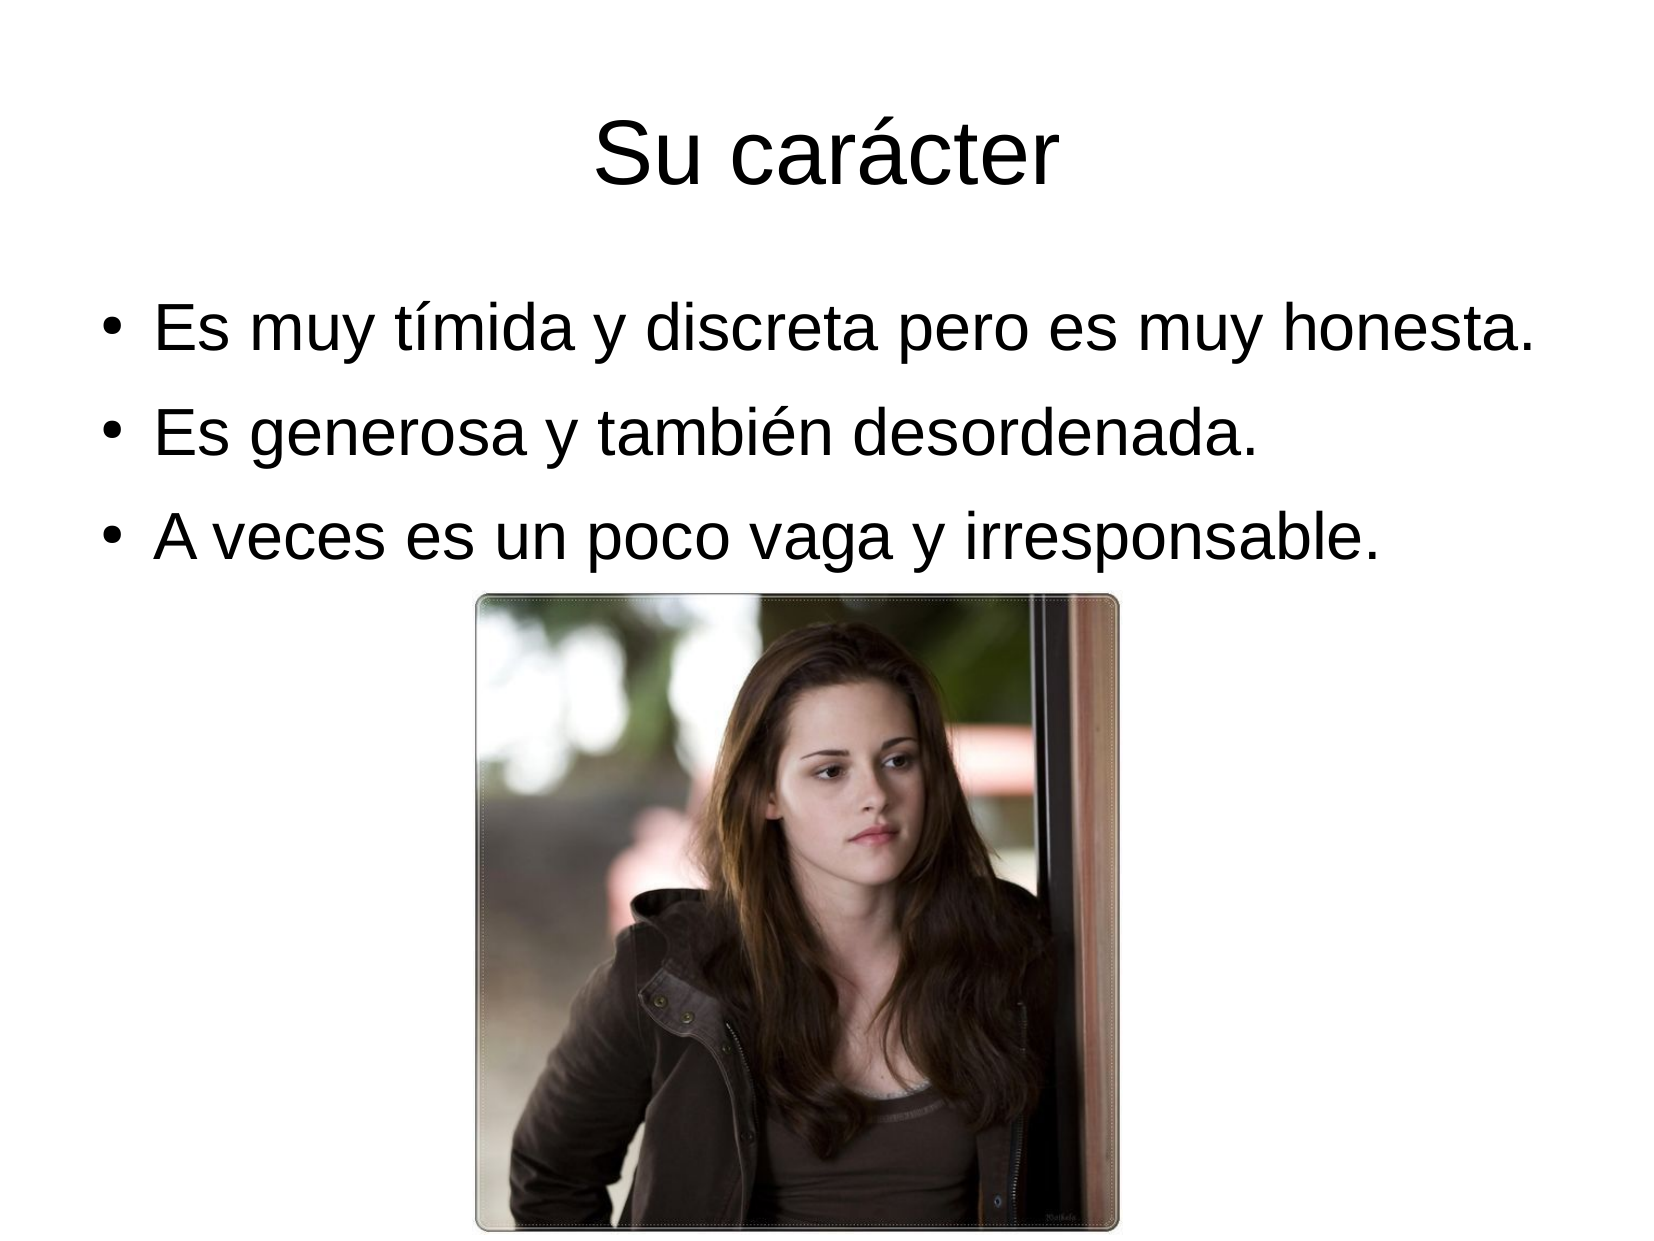

# Su carácter
Es muy tímida y discreta pero es muy honesta.
Es generosa y también desordenada.
A veces es un poco vaga y irresponsable.